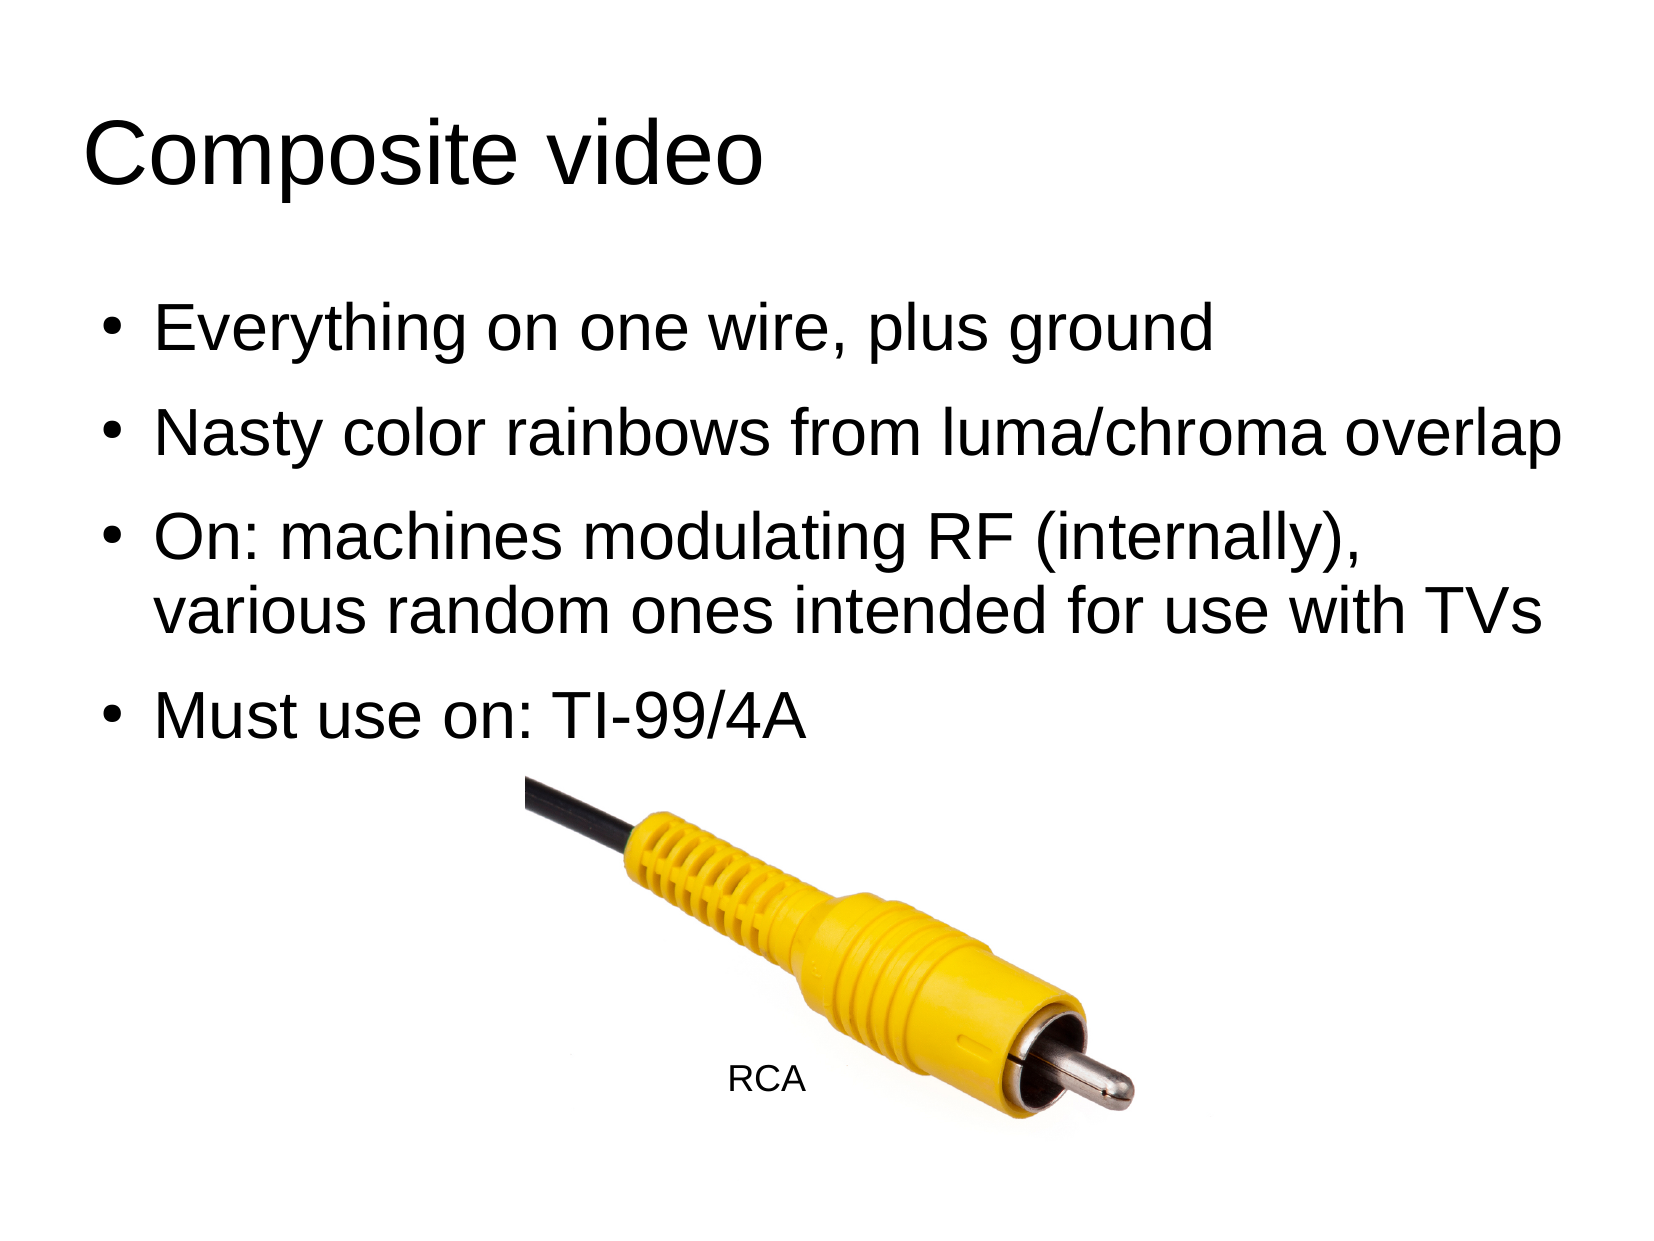

# Composite video
Everything on one wire, plus ground
Nasty color rainbows from luma/chroma overlap
On: machines modulating RF (internally), various random ones intended for use with TVs
Must use on: TI-99/4A
RCA